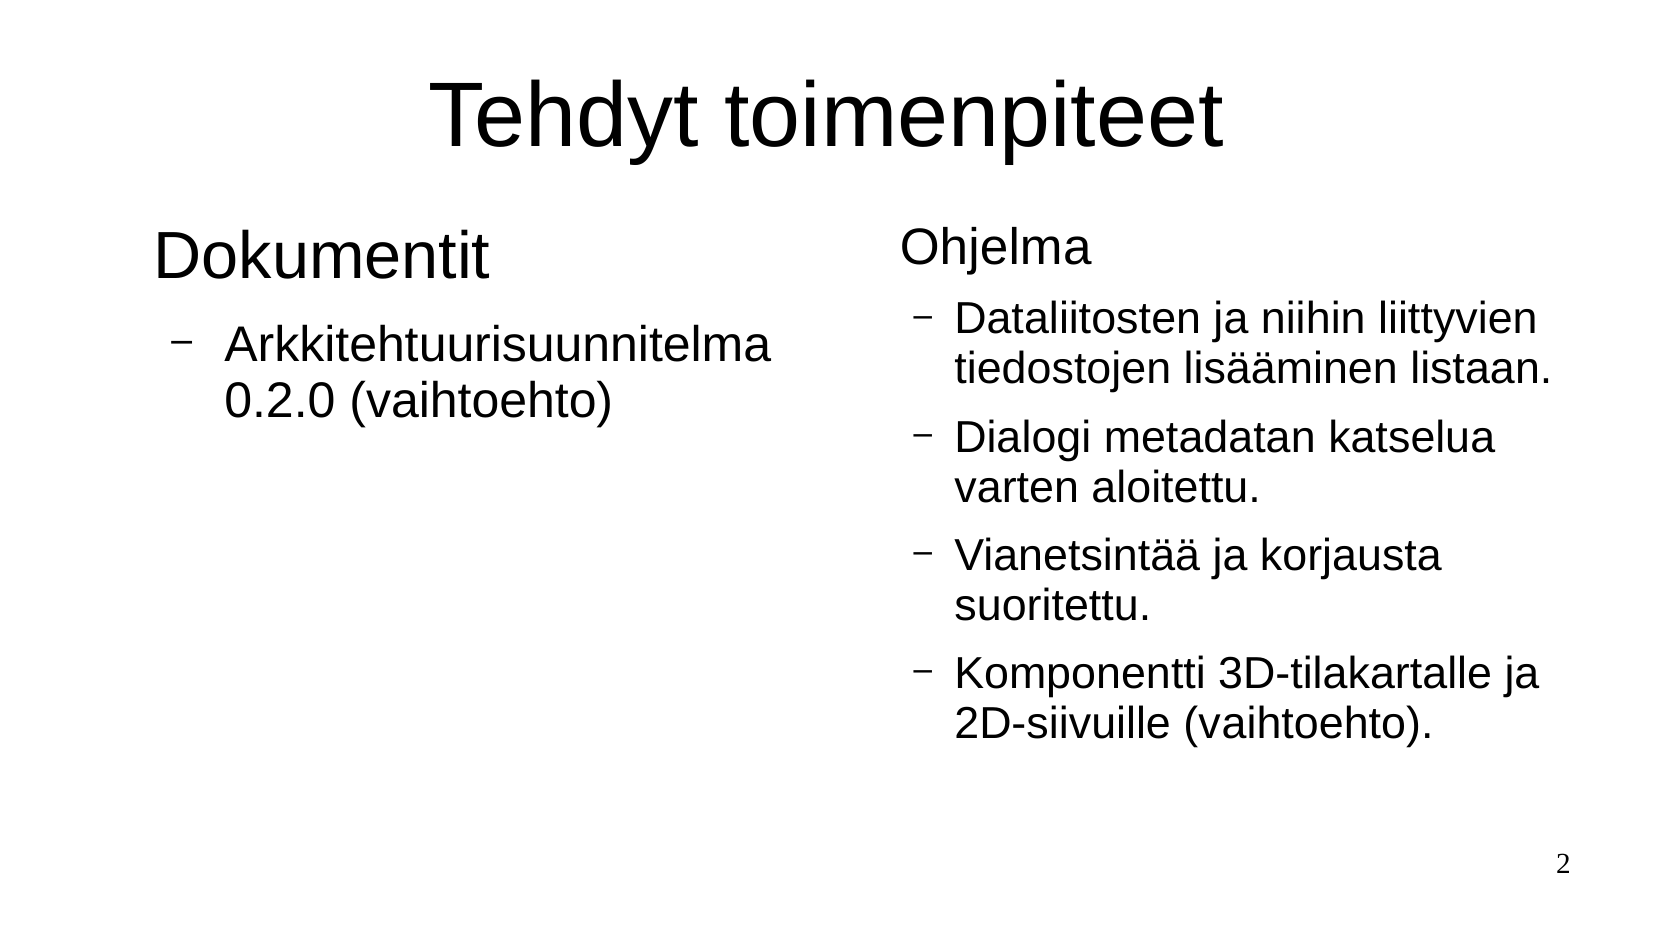

# Tehdyt toimenpiteet
Dokumentit
Arkkitehtuurisuunnitelma 0.2.0 (vaihtoehto)
Ohjelma
Dataliitosten ja niihin liittyvien tiedostojen lisääminen listaan.
Dialogi metadatan katselua varten aloitettu.
Vianetsintää ja korjausta suoritettu.
Komponentti 3D-tilakartalle ja 2D-siivuille (vaihtoehto).
2